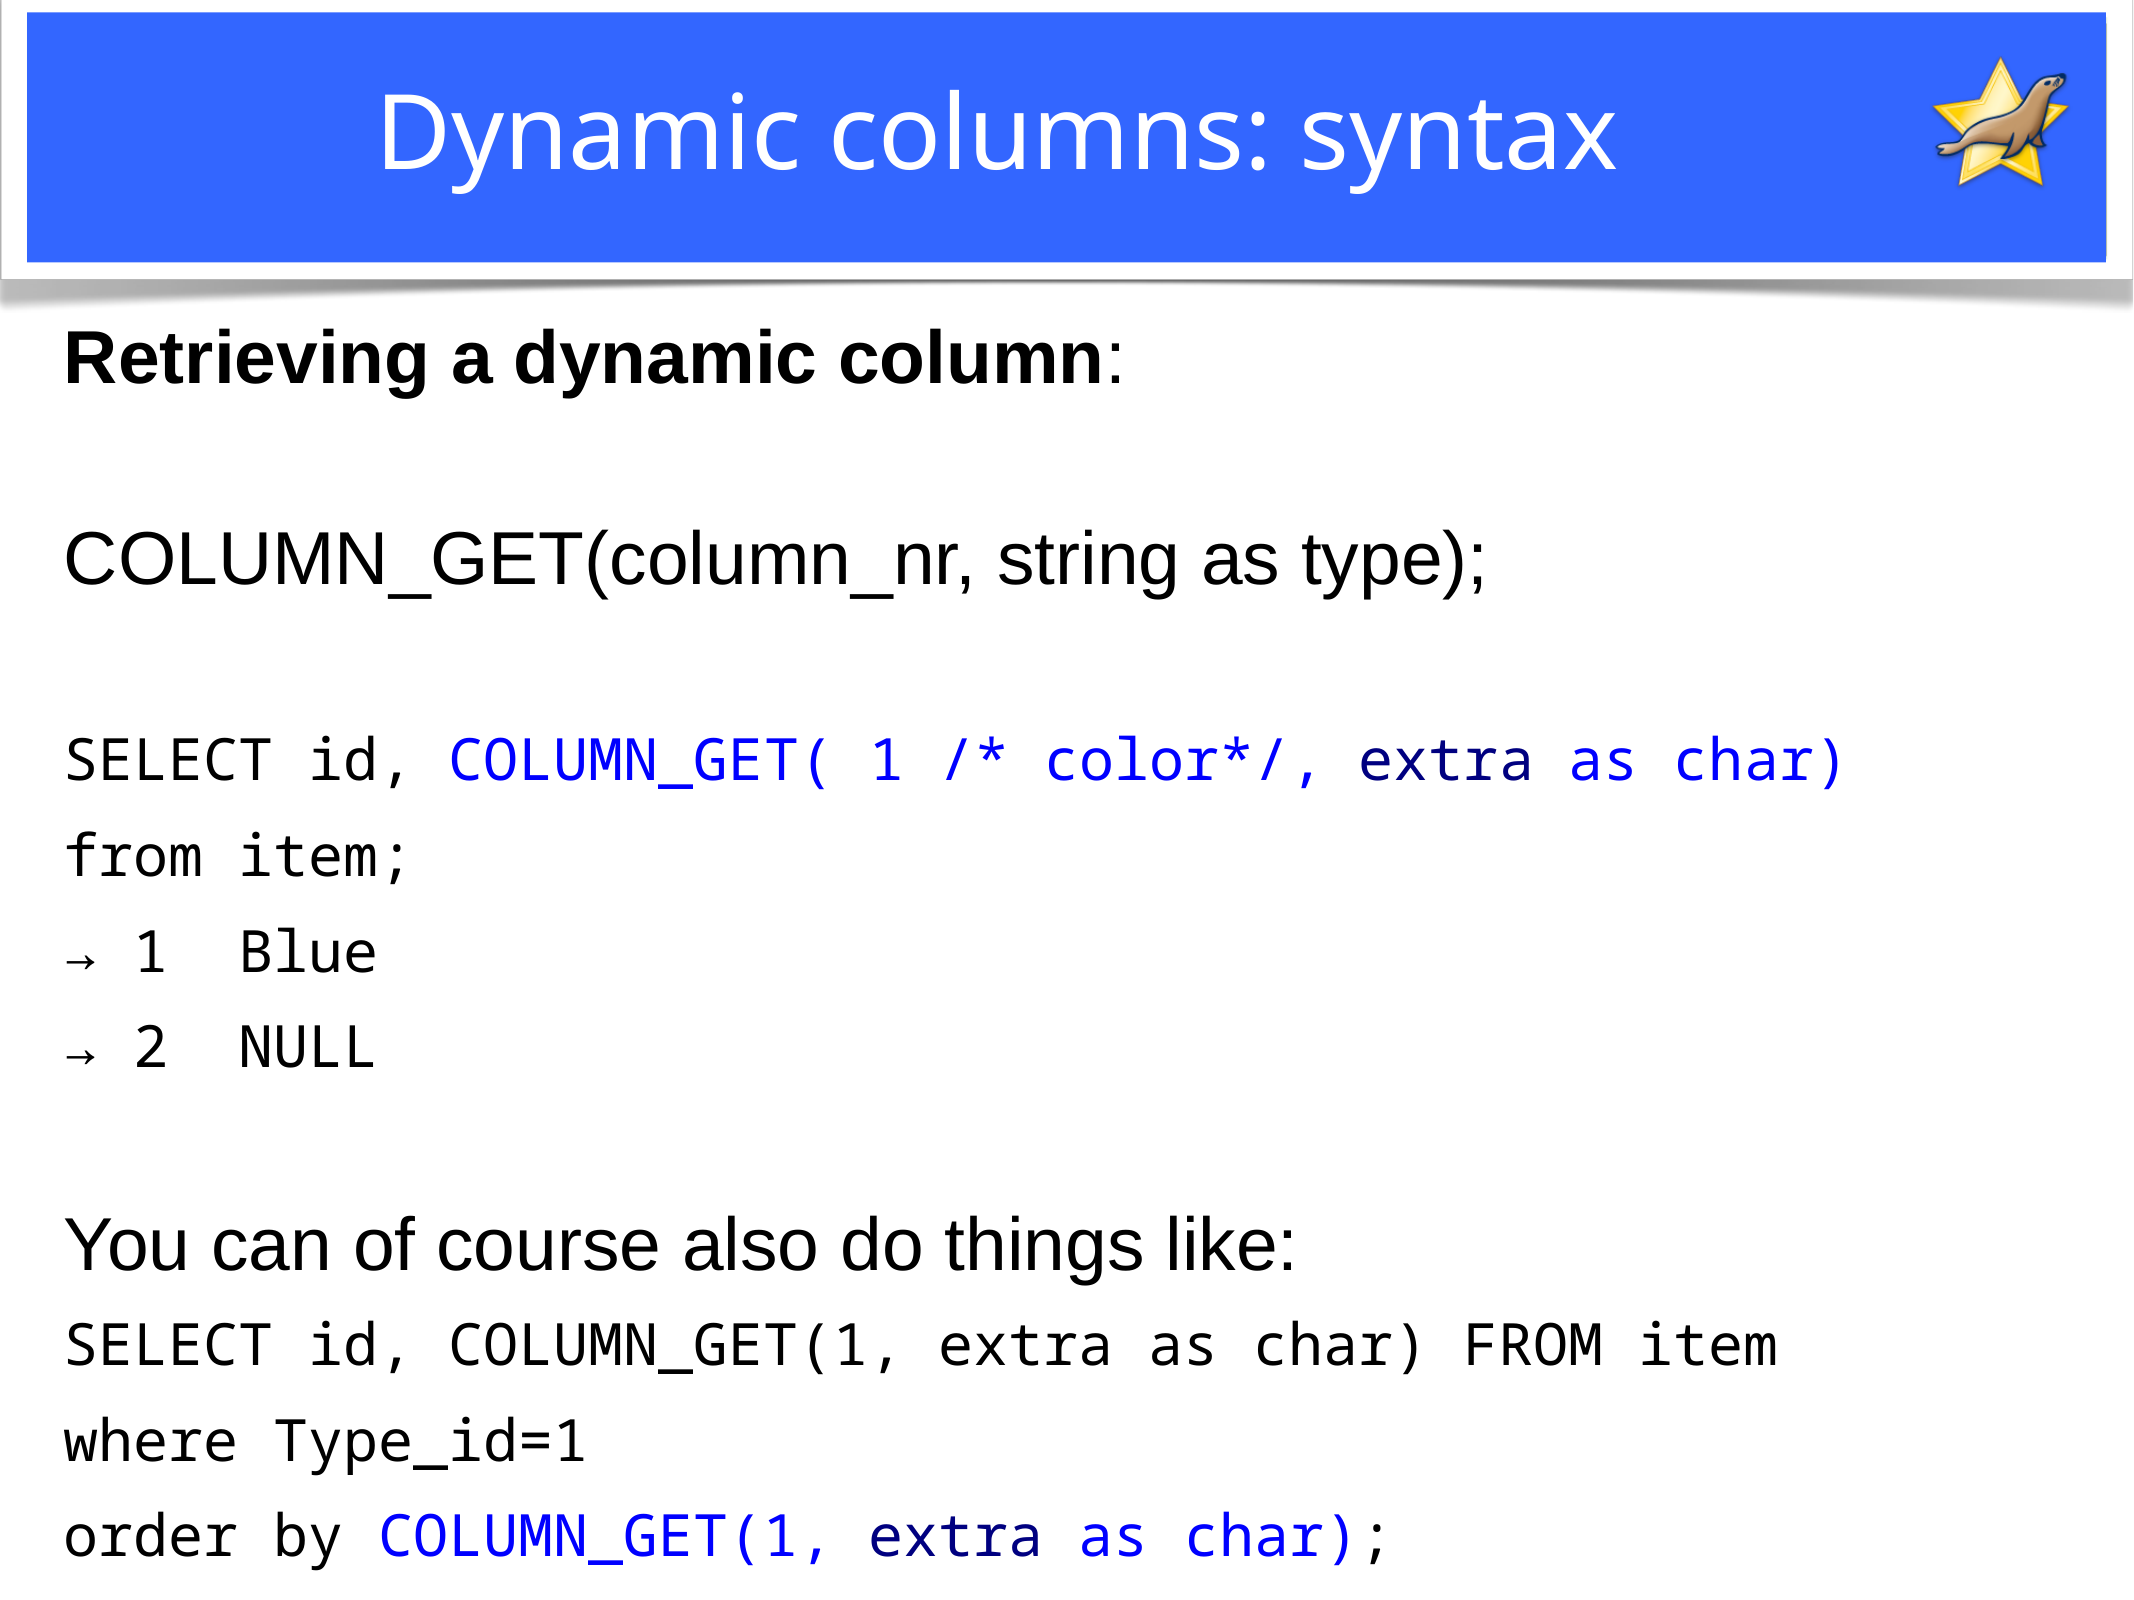

# Dynamic columns: syntax
Retrieving a dynamic column:
COLUMN_GET(column_nr, string as type);
SELECT id, COLUMN_GET( 1 /* color*/, extra as char)
from item;
→ 1 Blue
→ 2 NULL
You can of course also do things like:
SELECT id, COLUMN_GET(1, extra as char) FROM item
where Type_id=1
order by COLUMN_GET(1, extra as char);